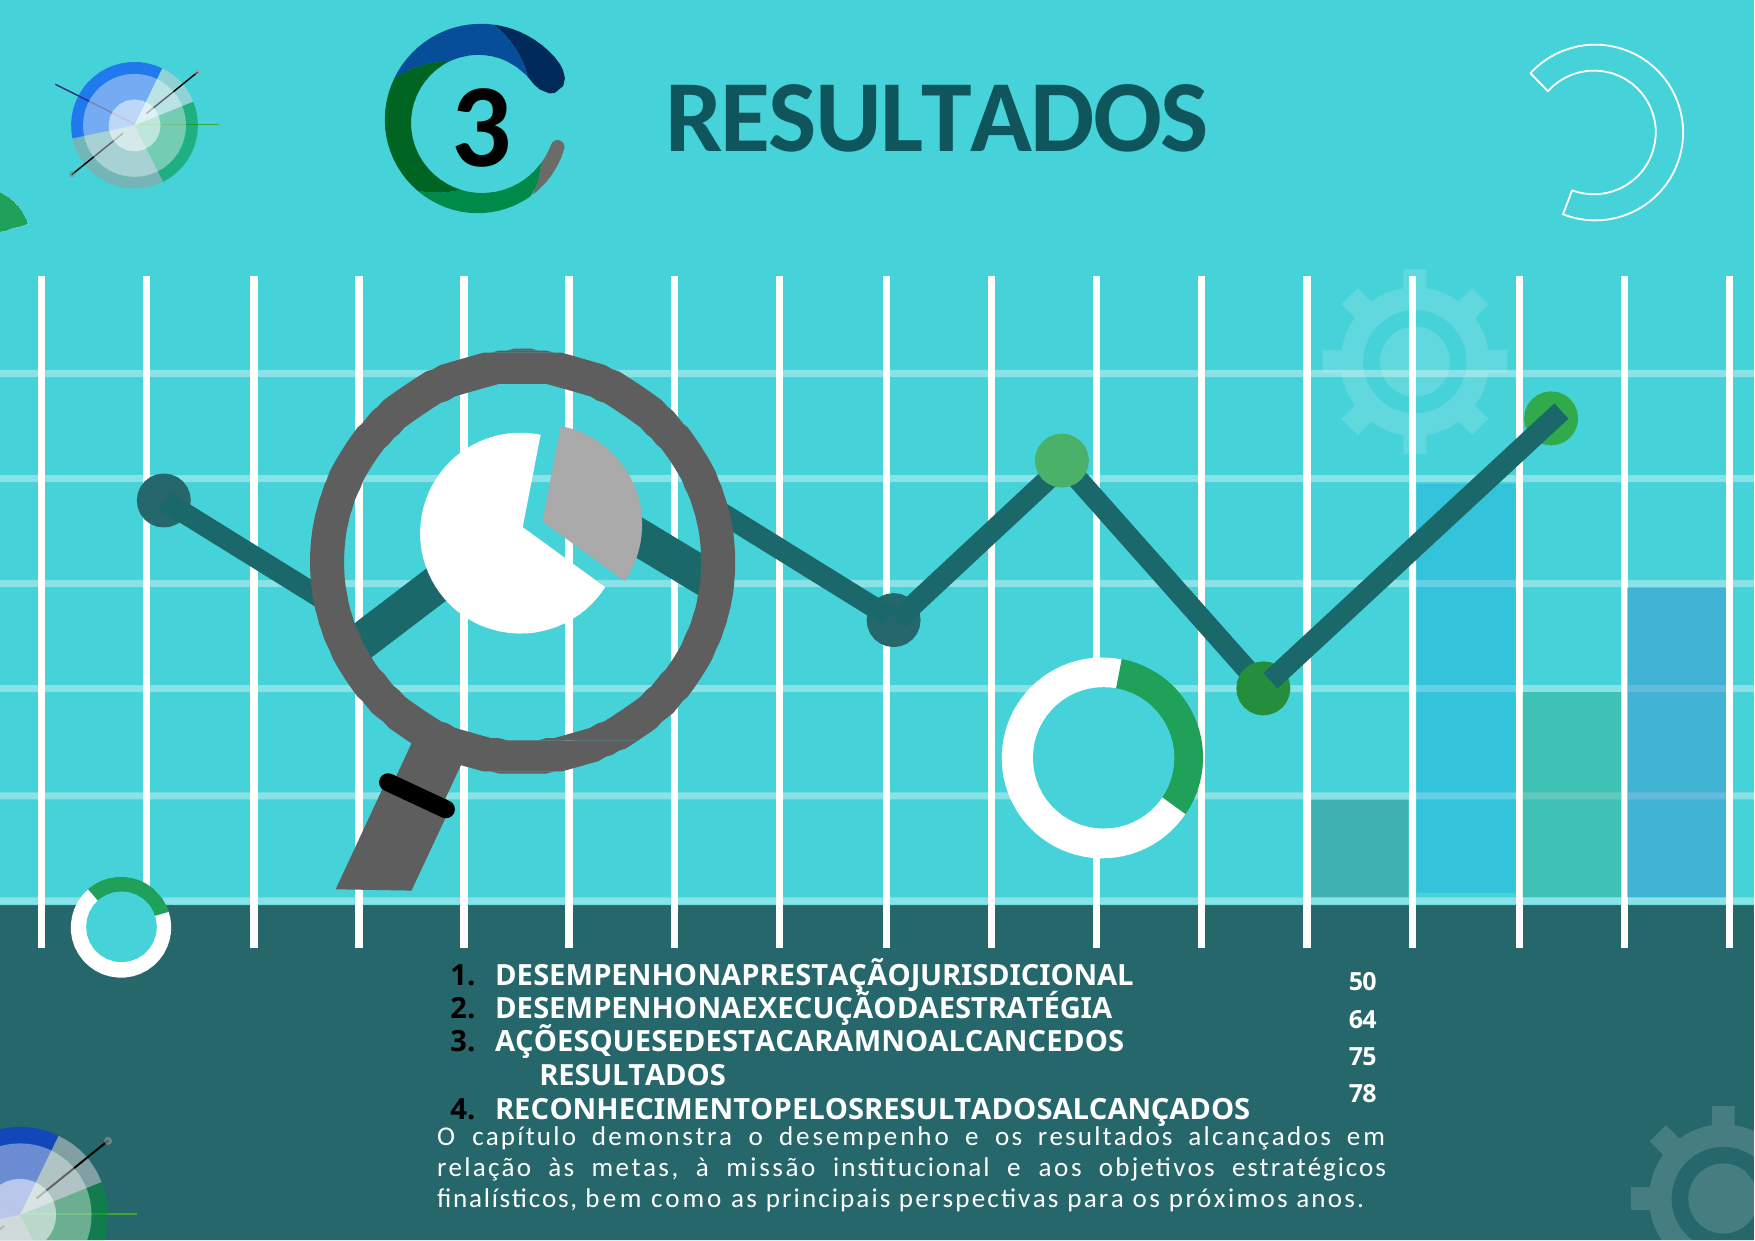

RG	3	RESULTADOS	49
21
# 3
RESULTADOS
DESEMPENHONAPRESTAÇÃOJURISDICIONAL
DESEMPENHONAEXECUÇÃODAESTRATÉGIA
AÇÕESQUESEDESTACARAMNOALCANCEDOSRESULTADOS
RECONHECIMENTOPELOSRESULTADOSALCANÇADOS
50
64
75
78
O capítulo demonstra o desempenho e os resultados alcançados em relação às metas, à missão institucional e aos objetivos estratégicos finalísticos, bem como as principais perspectivas para os próximos anos.